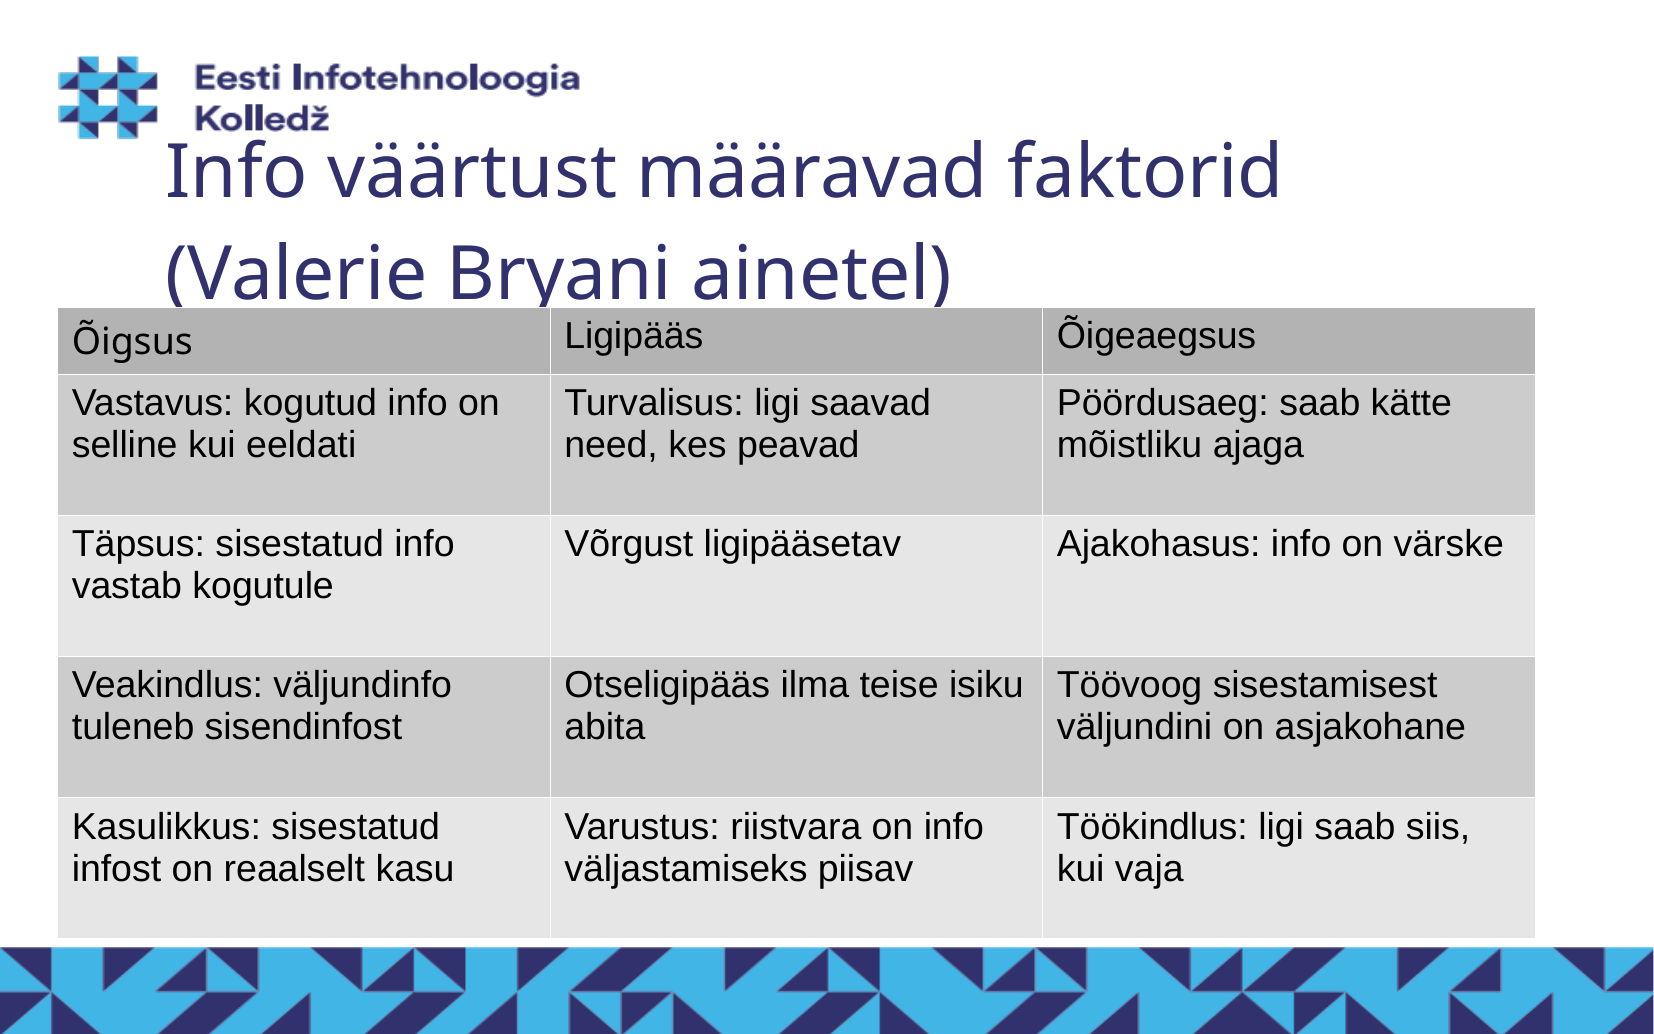

# Info väärtust määravad faktorid (Valerie Bryani ainetel)
| Õigsus | Ligipääs | Õigeaegsus |
| --- | --- | --- |
| Vastavus: kogutud info on selline kui eeldati | Turvalisus: ligi saavad need, kes peavad | Pöördusaeg: saab kätte mõistliku ajaga |
| Täpsus: sisestatud info vastab kogutule | Võrgust ligipääsetav | Ajakohasus: info on värske |
| Veakindlus: väljundinfo tuleneb sisendinfost | Otseligipääs ilma teise isiku abita | Töövoog sisestamisest väljundini on asjakohane |
| Kasulikkus: sisestatud infost on reaalselt kasu | Varustus: riistvara on info väljastamiseks piisav | Töökindlus: ligi saab siis, kui vaja |